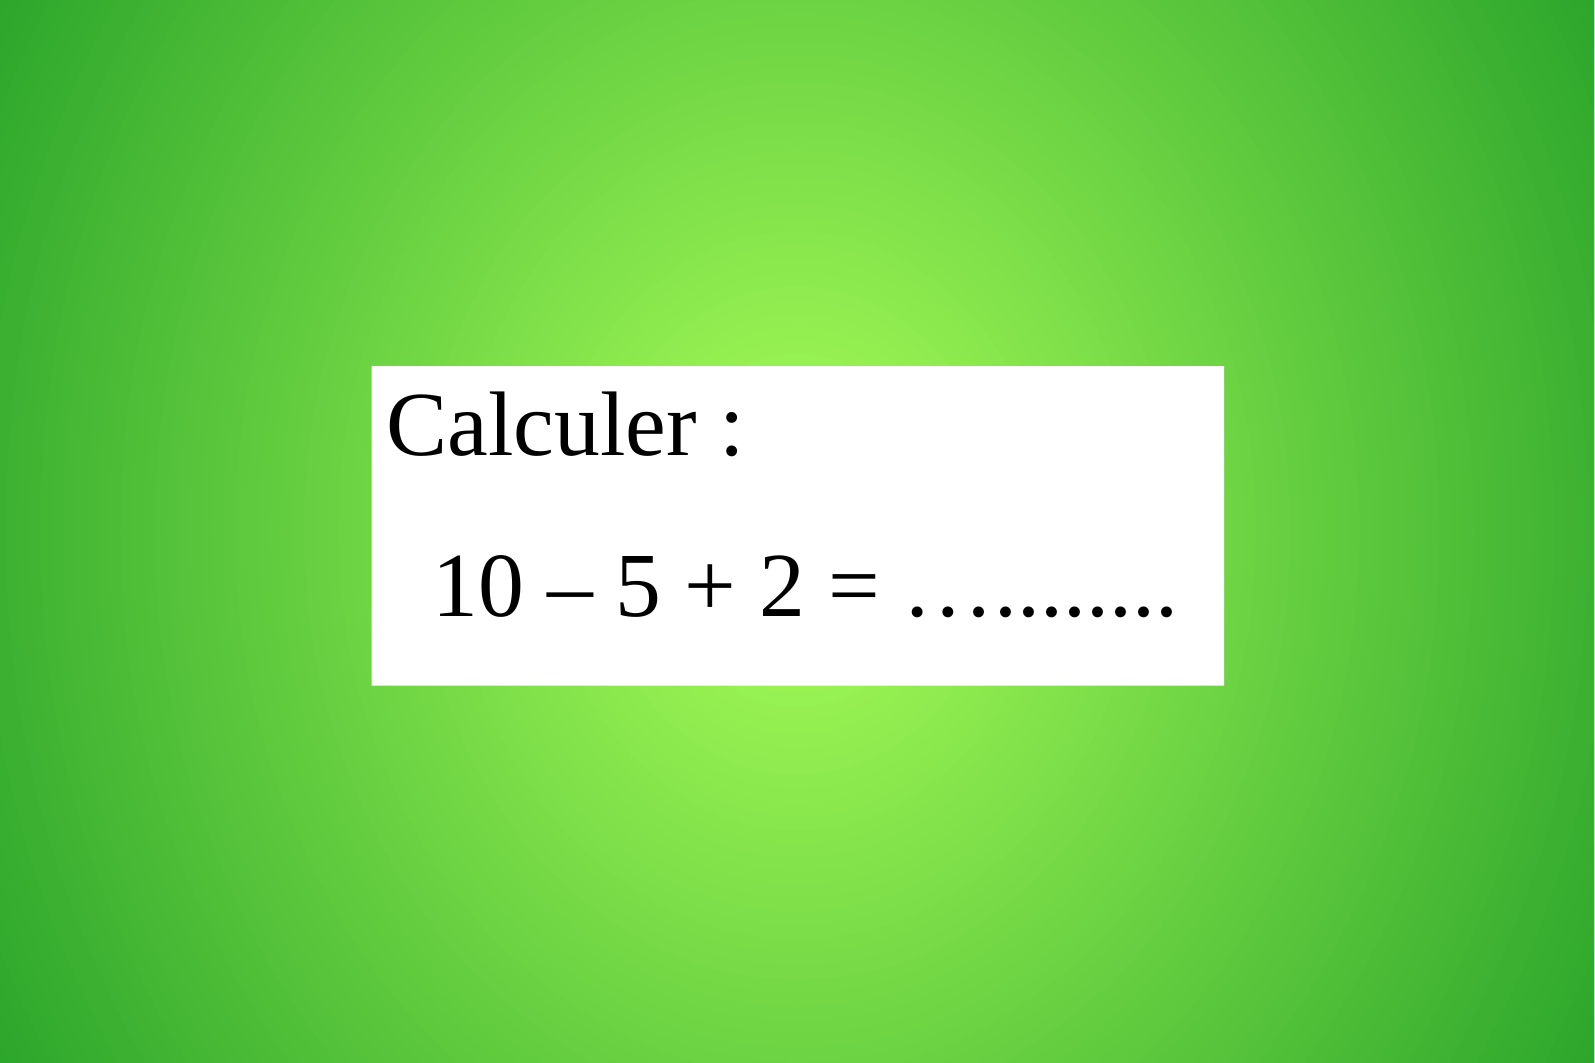

Calculer :
 10 – 5 + 2 = …........